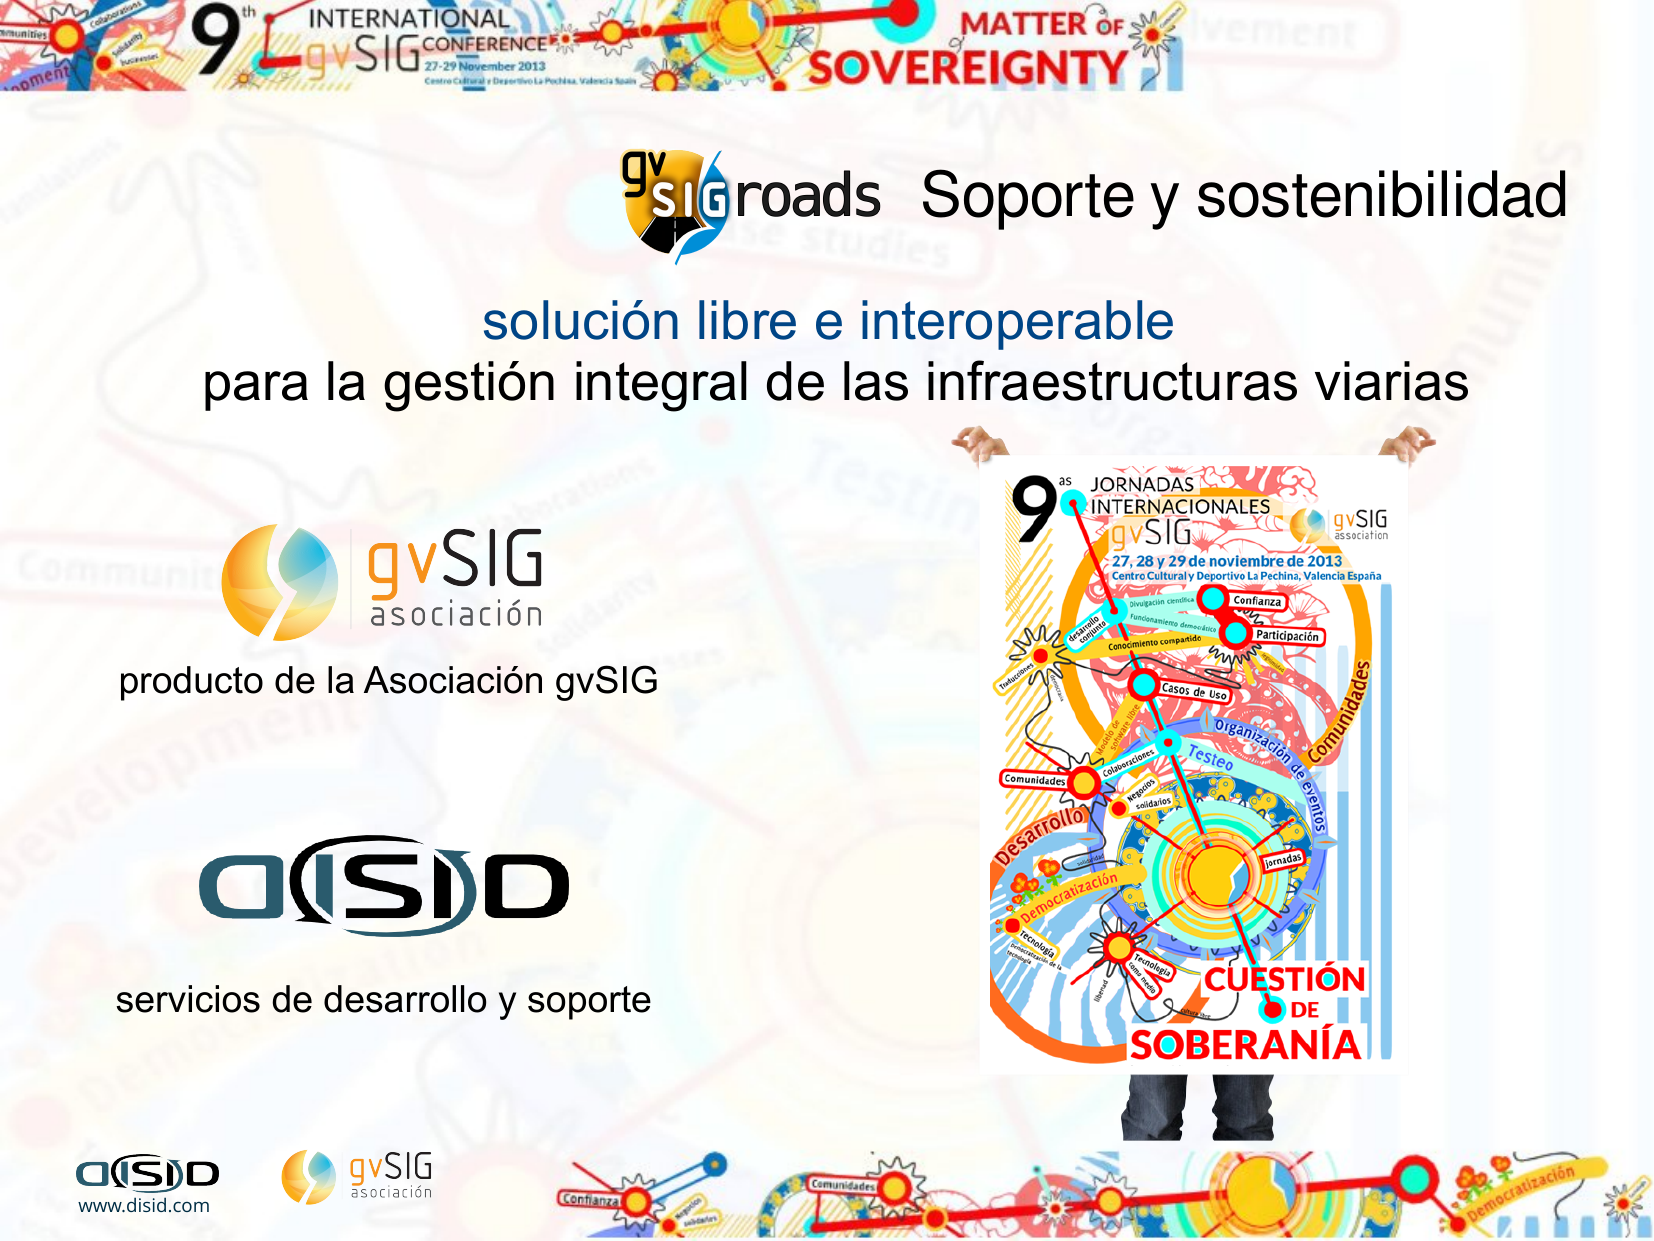

# Soporte y sostenibilidad
solución libre e interoperable
para la gestión integral de las infraestructuras viarias
 producto de la Asociación gvSIG
servicios de desarrollo y soporte